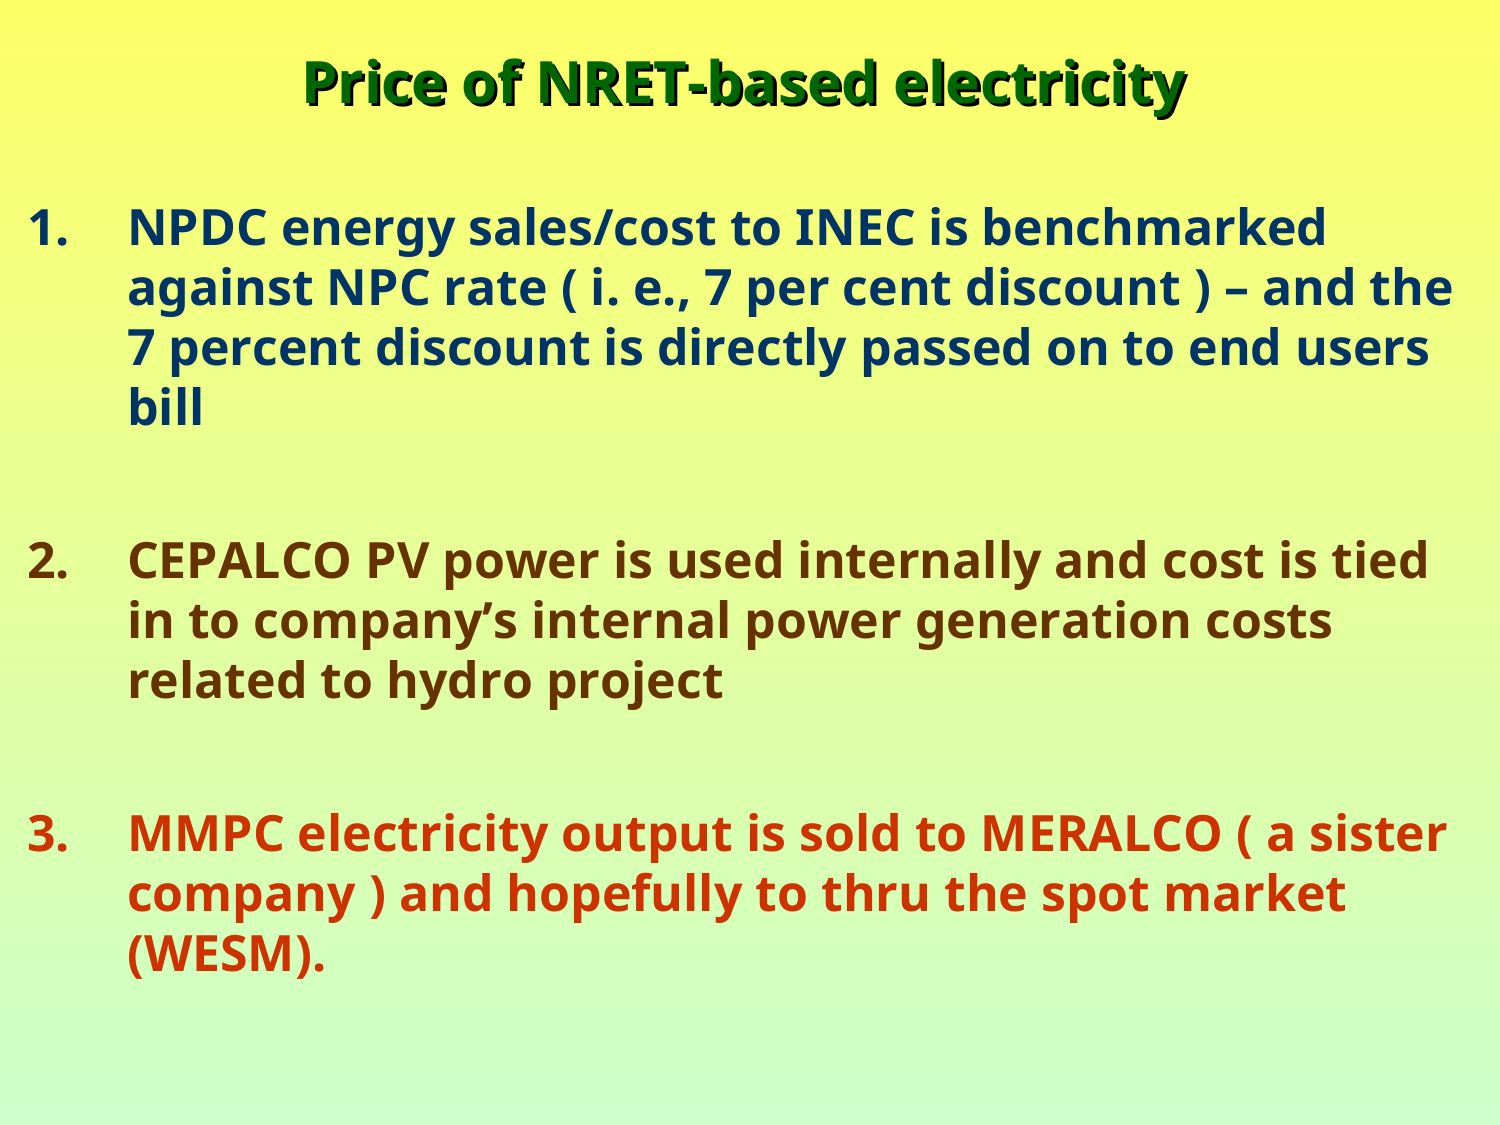

# Price of NRET-based electricity
NPDC energy sales/cost to INEC is benchmarked against NPC rate ( i. e., 7 per cent discount ) – and the 7 percent discount is directly passed on to end users bill
CEPALCO PV power is used internally and cost is tied in to company’s internal power generation costs related to hydro project
MMPC electricity output is sold to MERALCO ( a sister company ) and hopefully to thru the spot market (WESM).